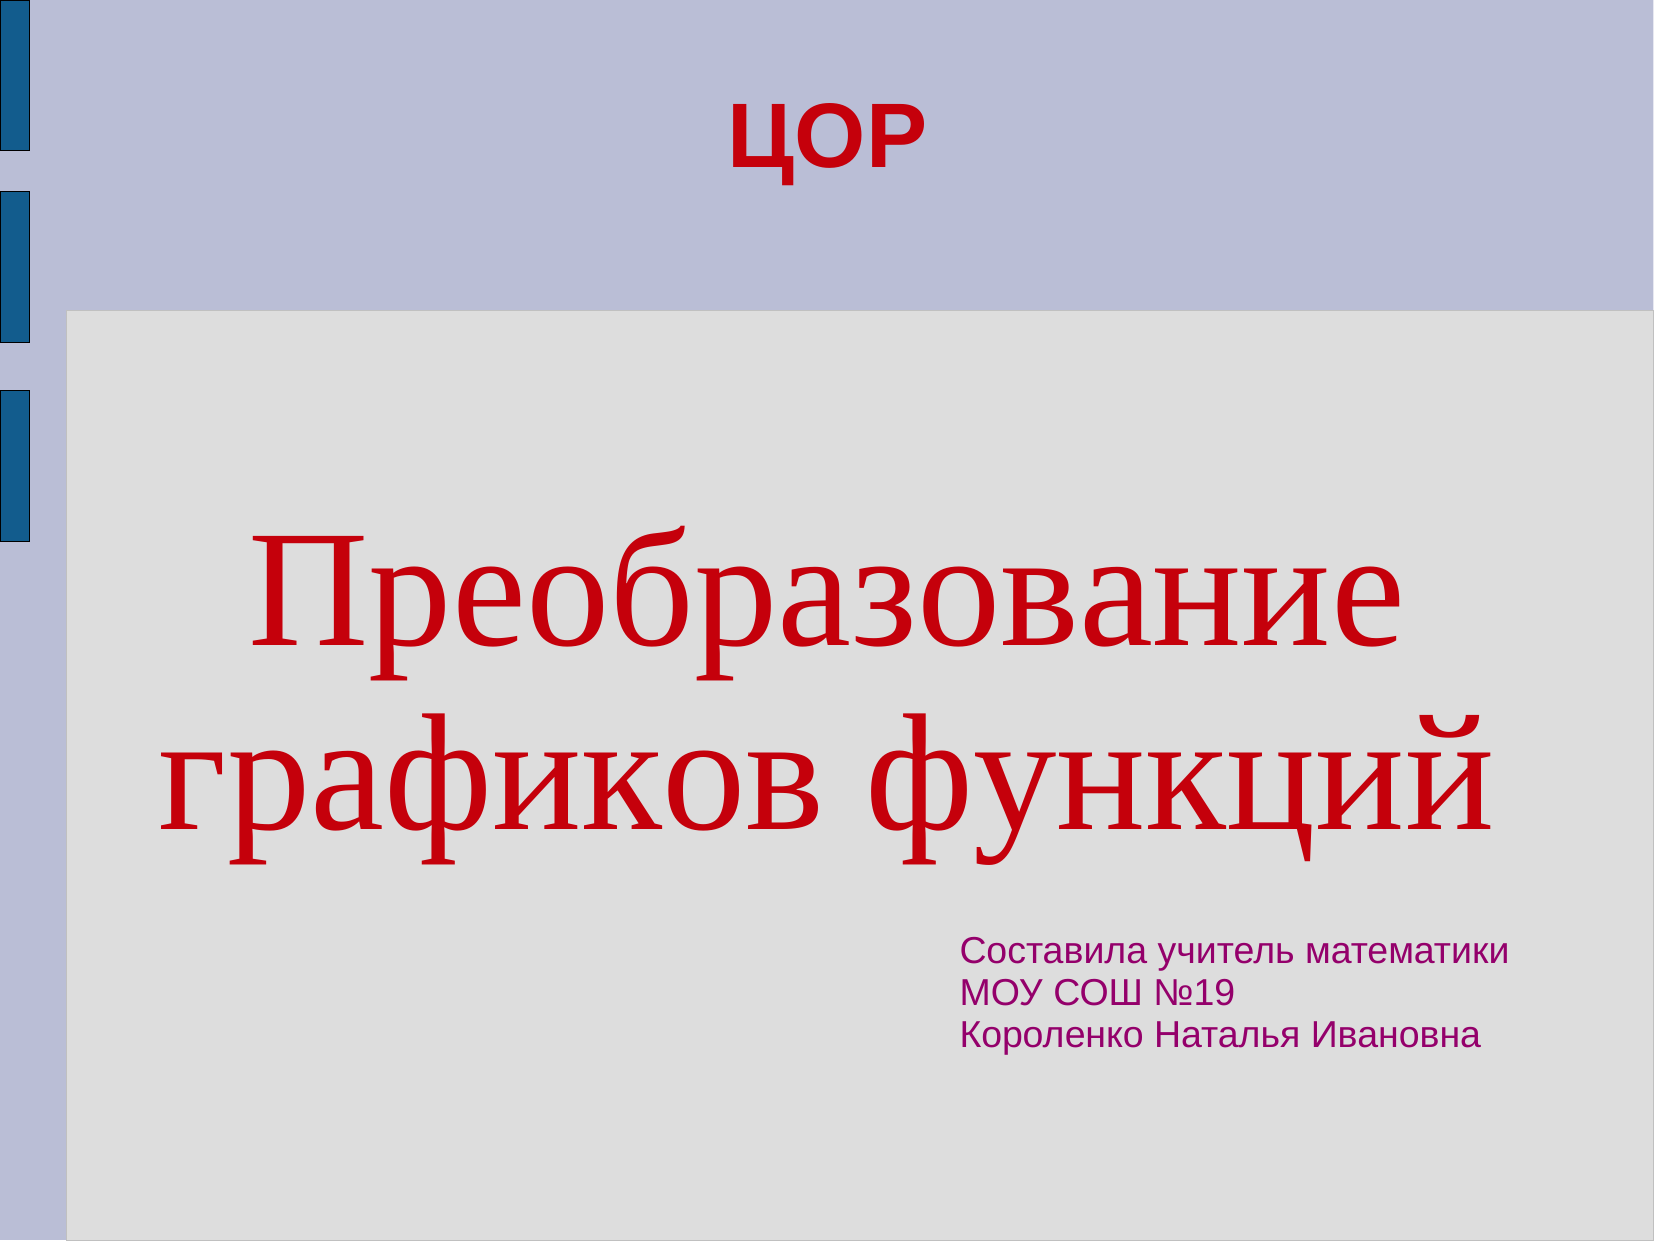

# ЦОР
Преобразование графиков функций
Составила учитель математики
МОУ СОШ №19
Короленко Наталья Ивановна